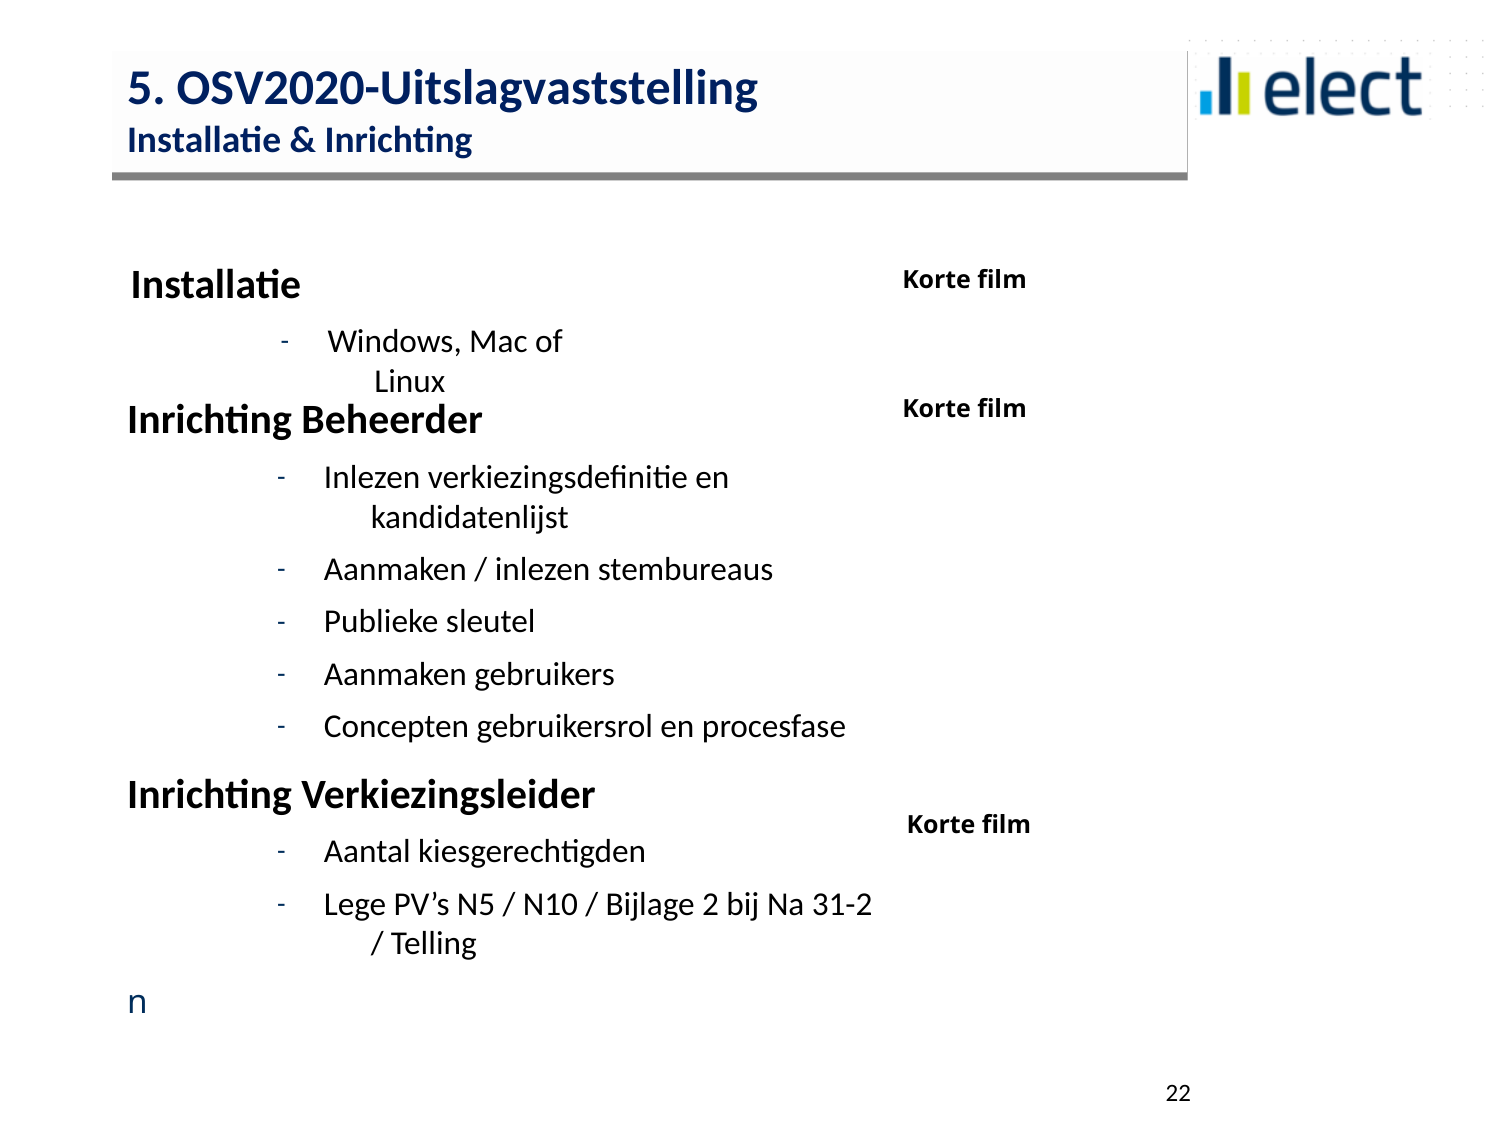

5. OSV2020-Uitslagvaststelling
Installatie & Inrichting
Installatie
Windows, Mac of Linux
Korte film
Inrichting Beheerder
Inlezen verkiezingsdefinitie en kandidatenlijst
Aanmaken / inlezen stembureaus
Publieke sleutel
Aanmaken gebruikers
Concepten gebruikersrol en procesfase
Korte film
Inrichting Verkiezingsleider
Aantal kiesgerechtigden
Lege PV’s N5 / N10 / Bijlage 2 bij Na 31-2 / Telling
Korte film